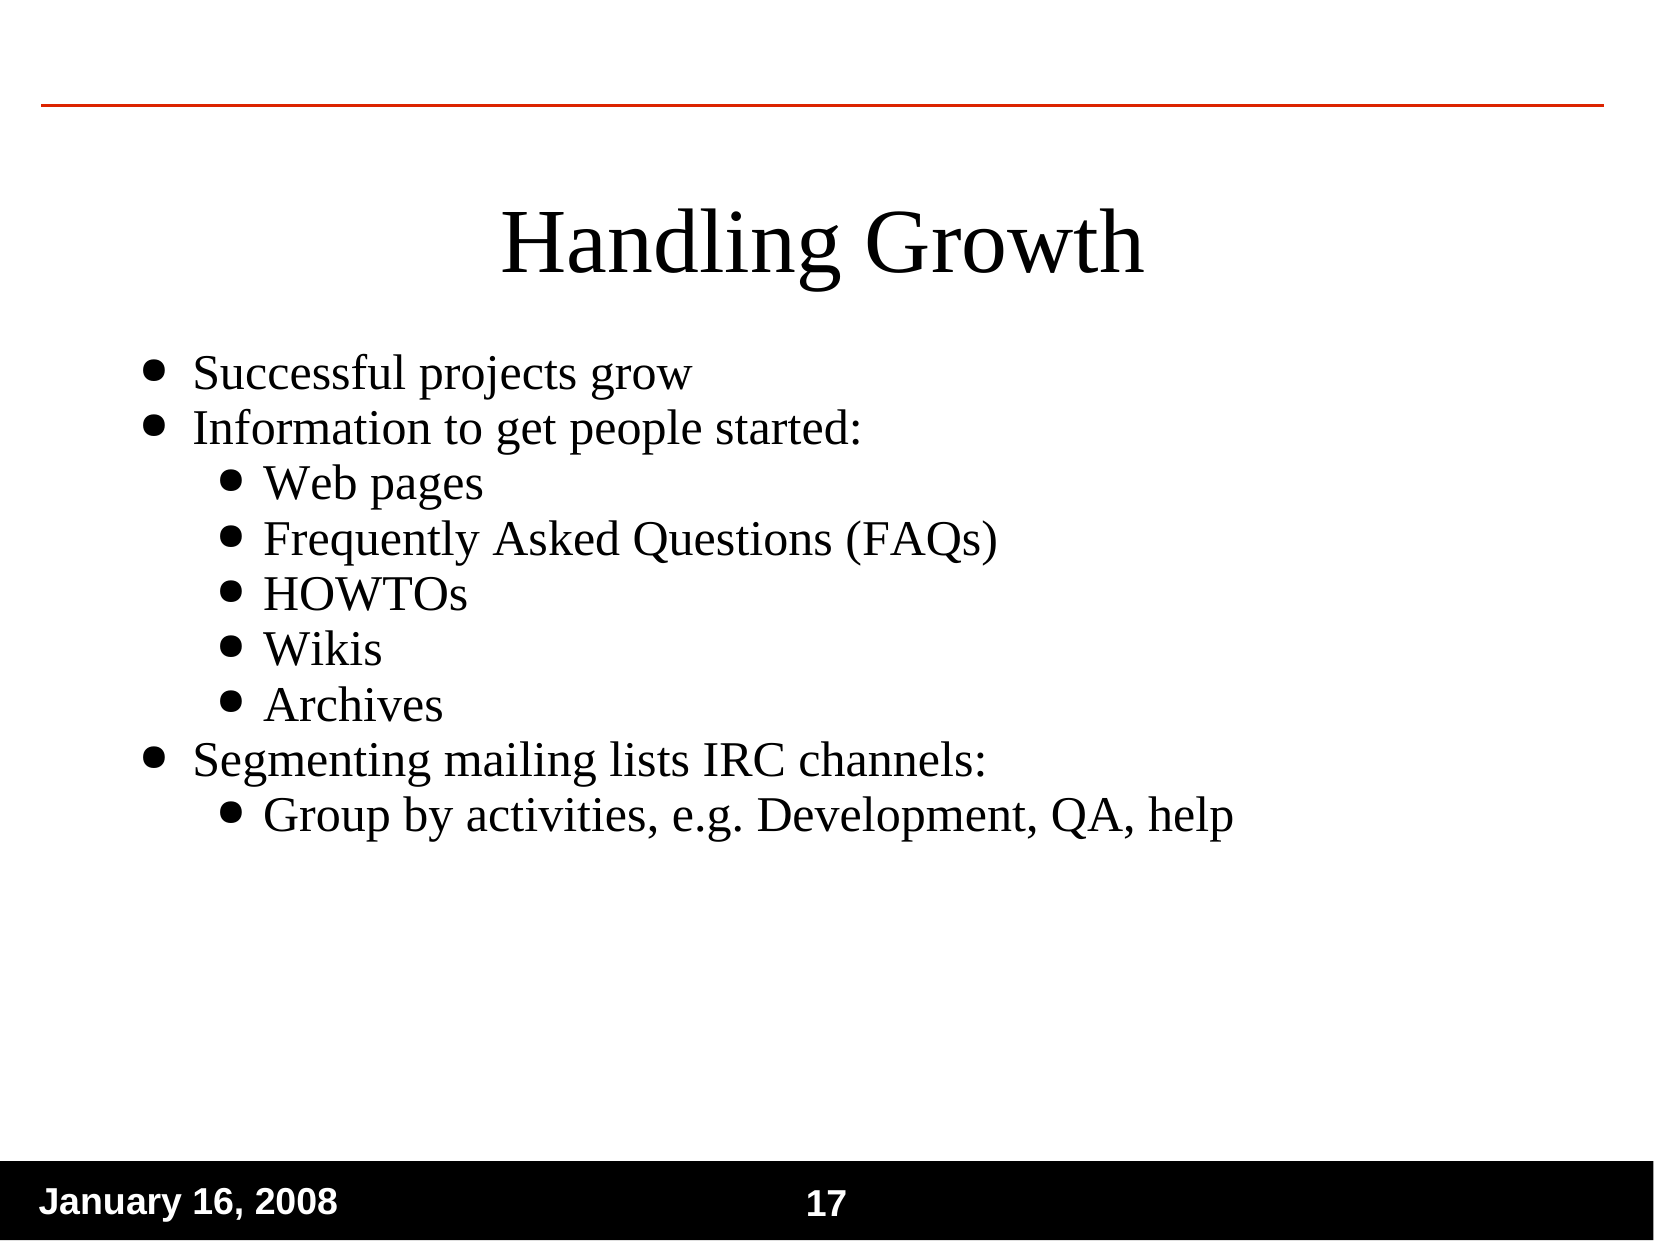

# Handling Growth
Successful projects grow
Information to get people started:
Web pages
Frequently Asked Questions (FAQs)
HOWTOs
Wikis
Archives
Segmenting mailing lists IRC channels:
Group by activities, e.g. Development, QA, help